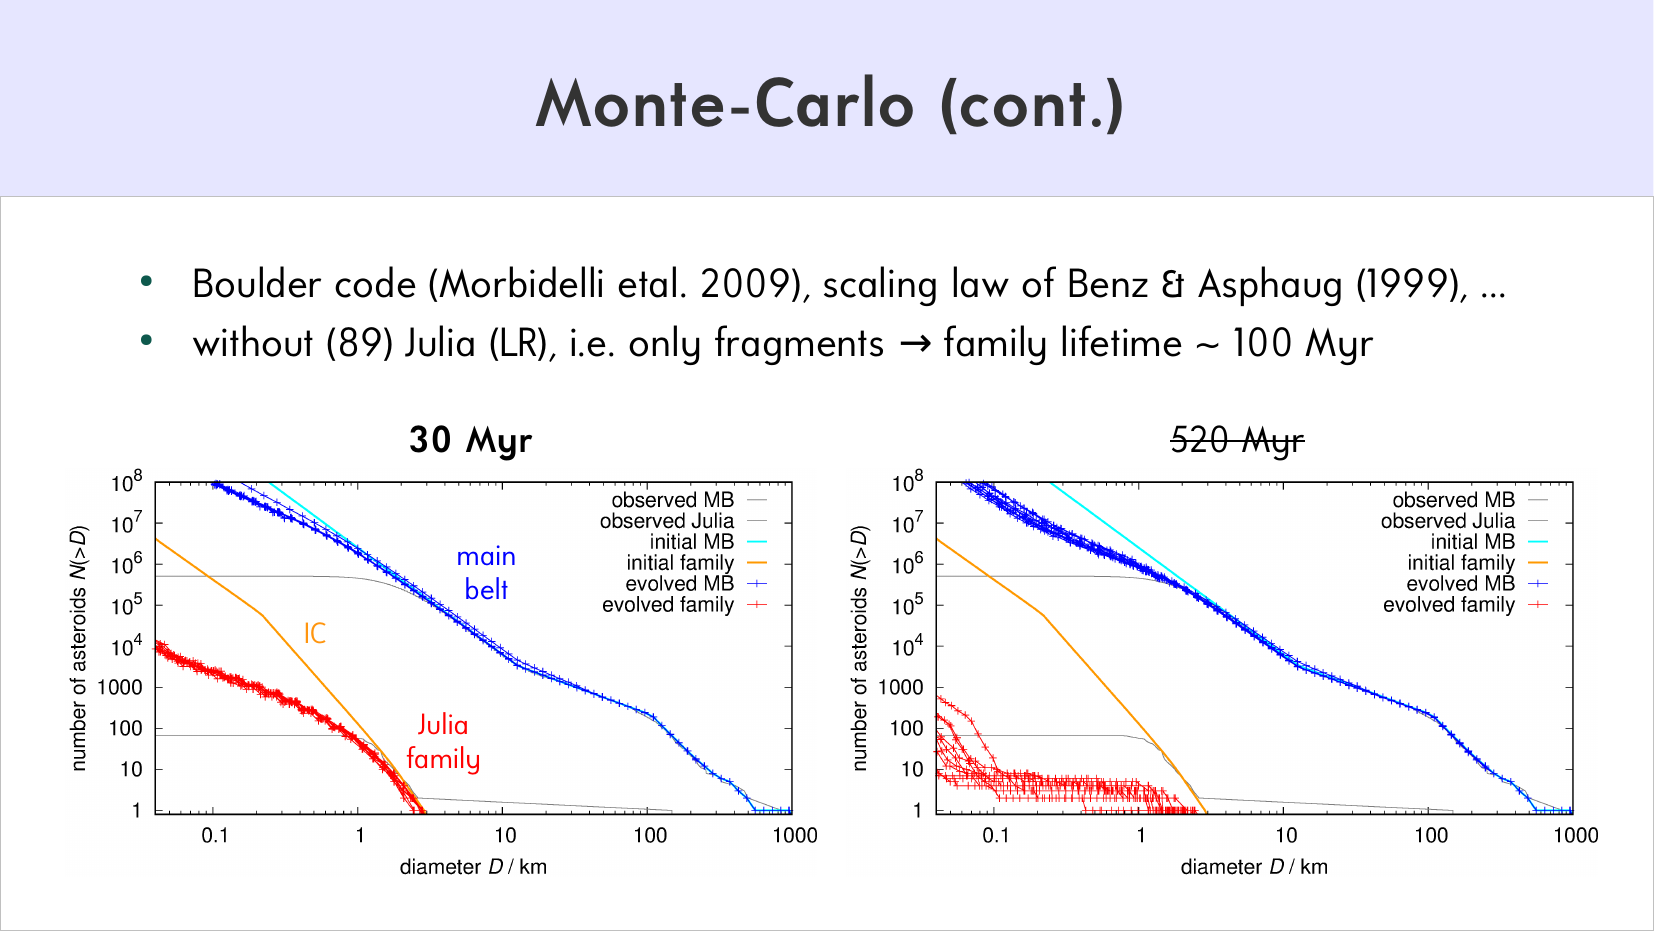

# Monte-Carlo (cont.)
Boulder code (Morbidelli etal. 2009), scaling law of Benz & Asphaug (1999), ...
without (89) Julia (LR), i.e. only fragments → family lifetime ~ 100 Myr
30 Myr
520 Myr
main
belt
IC
Julia
family